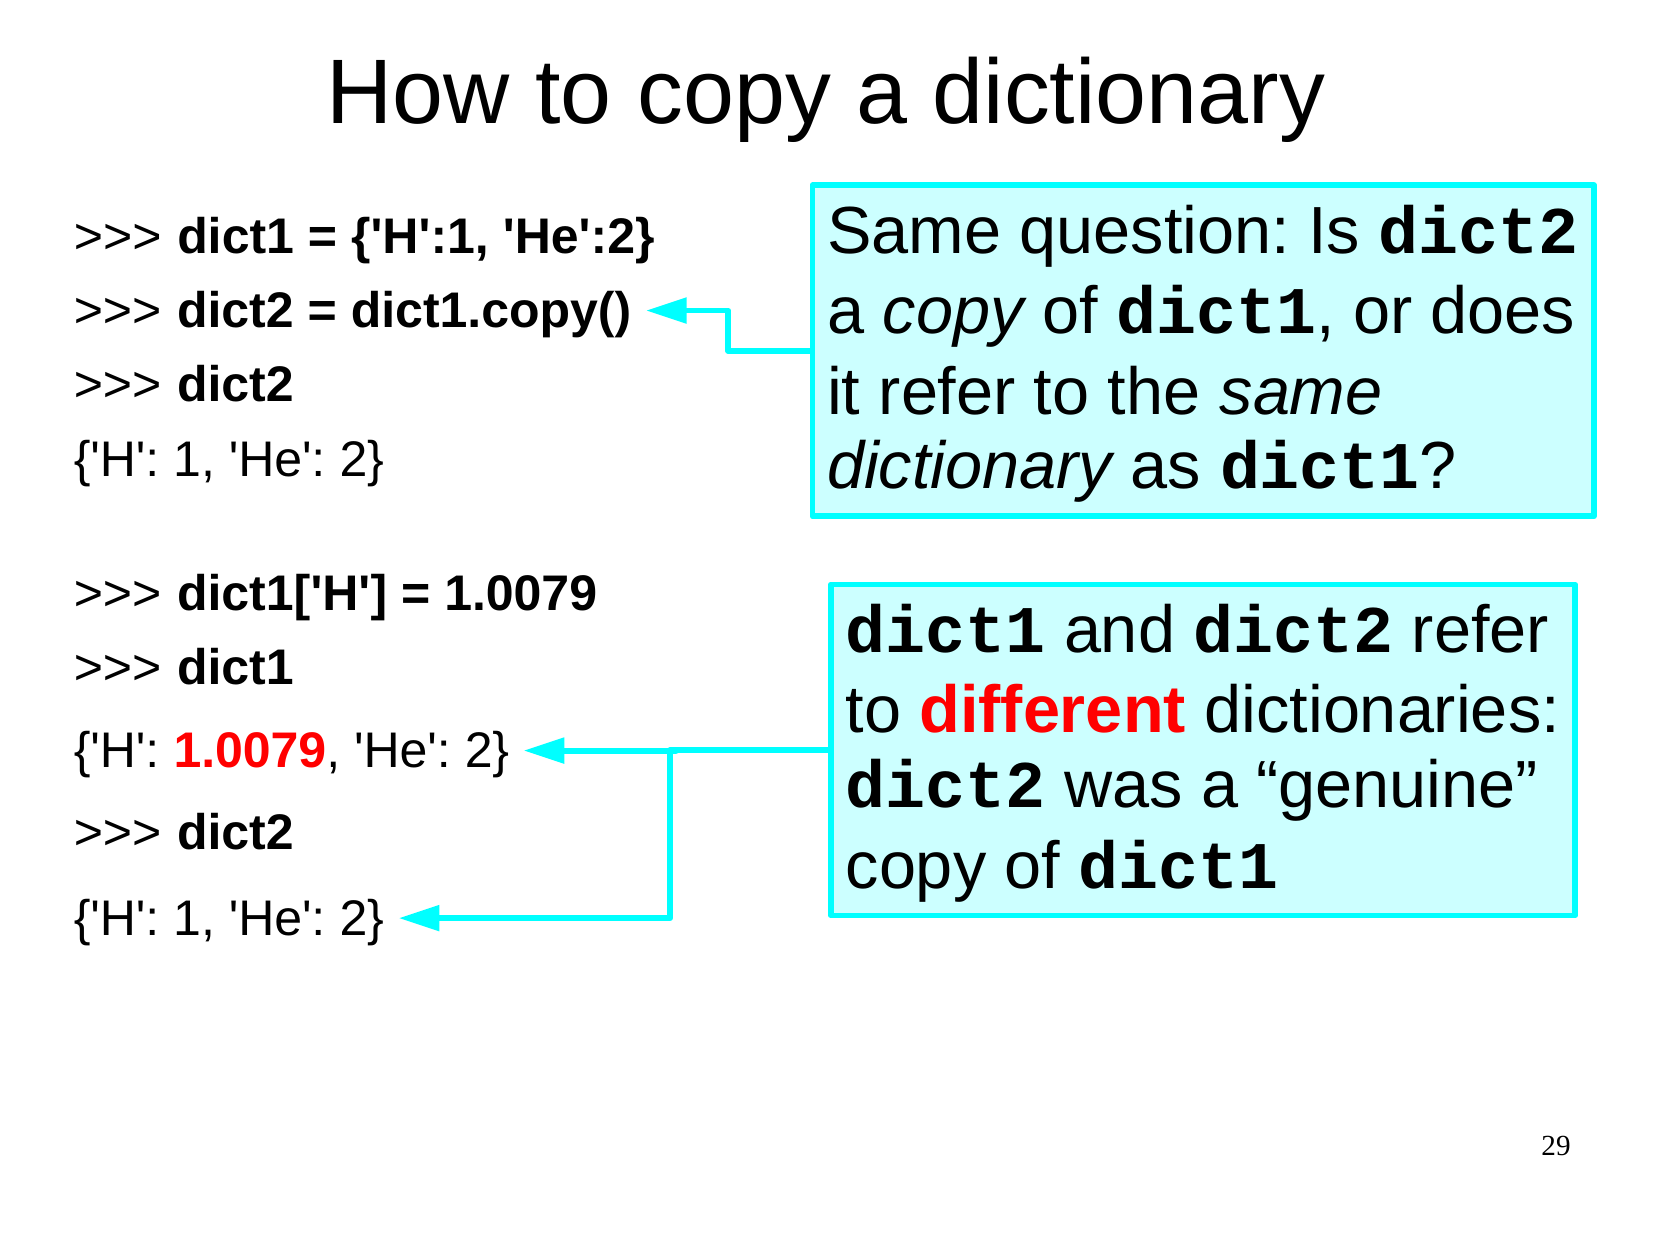

How to copy a dictionary
Same question: Is dict2
a copy of dict1, or does
it refer to the same
dictionary as dict1?
>>>
dict1 = {'H':1, 'He':2}
>>>
dict2 = dict1.copy()
>>>
dict2
{'H': 1, 'He': 2}
>>>
dict1['H'] = 1.0079
dict1 and dict2 refer
to different dictionaries:
dict2 was a “genuine”
copy of dict1
>>>
dict1
{'H': 1.0079, 'He': 2}
>>>
dict2
{'H': 1, 'He': 2}
29